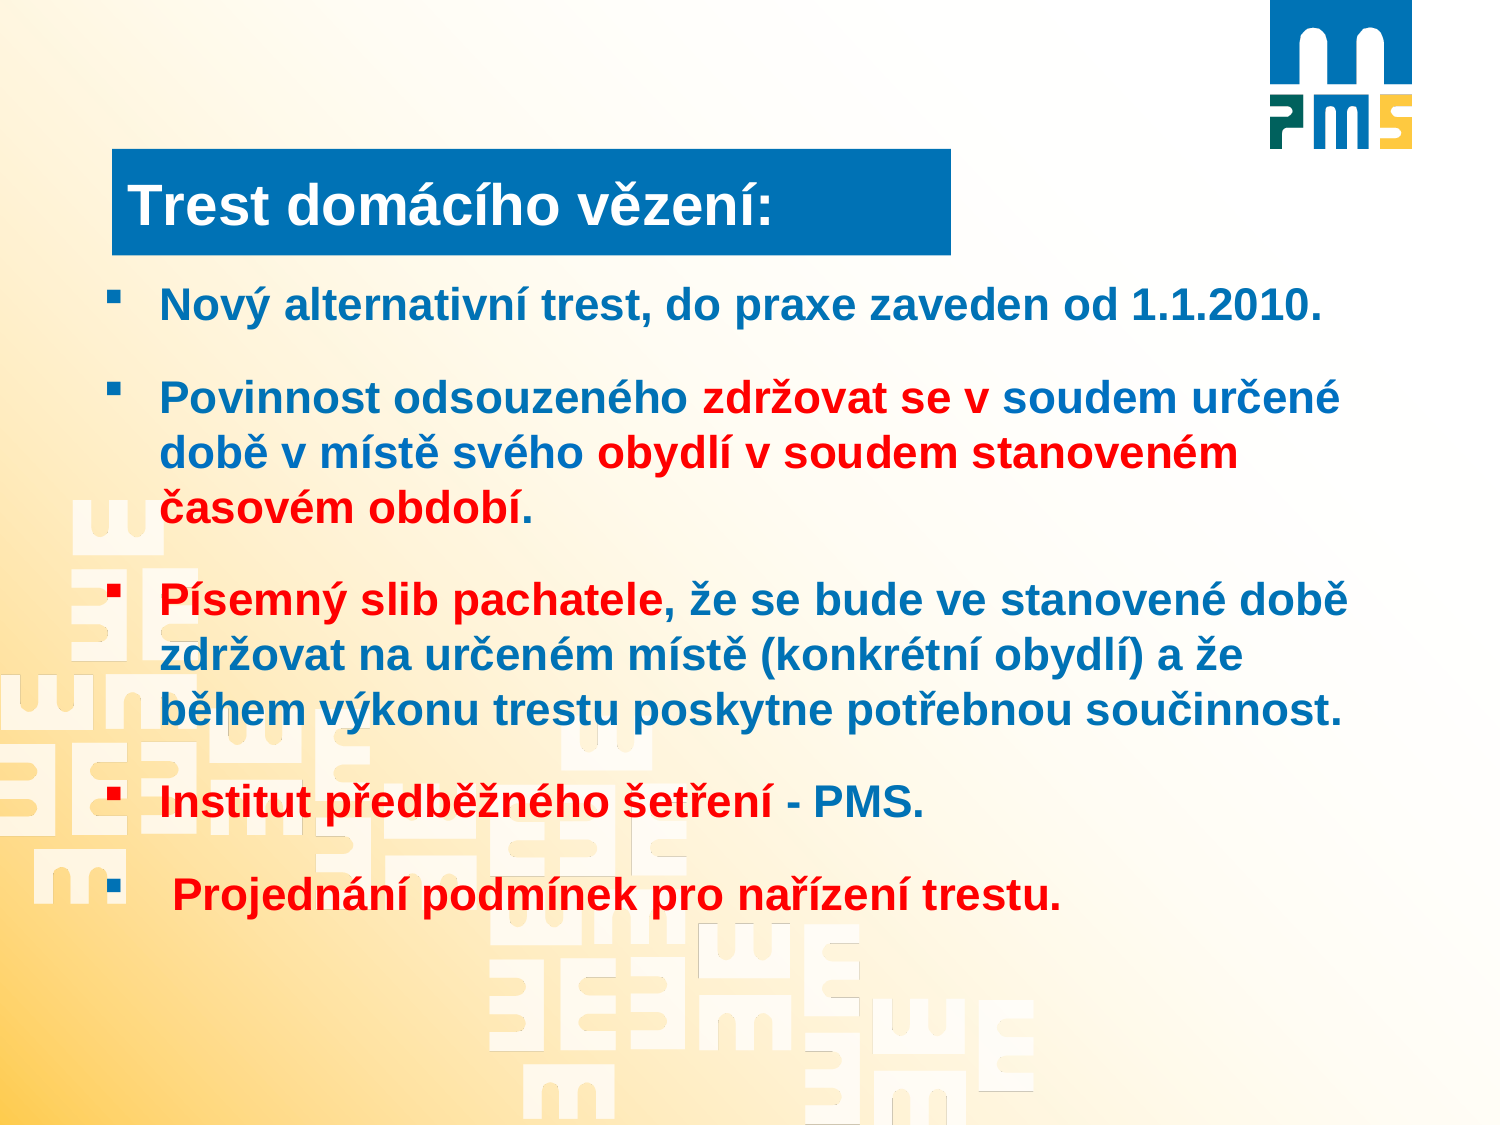

# Trest domácího vězení:
Nový alternativní trest, do praxe zaveden od 1.1.2010.
Povinnost odsouzeného zdržovat se v soudem určené době v místě svého obydlí v soudem stanoveném časovém období.
Písemný slib pachatele, že se bude ve stanovené době zdržovat na určeném místě (konkrétní obydlí) a že během výkonu trestu poskytne potřebnou součinnost.
Institut předběžného šetření - PMS.
 Projednání podmínek pro nařízení trestu.